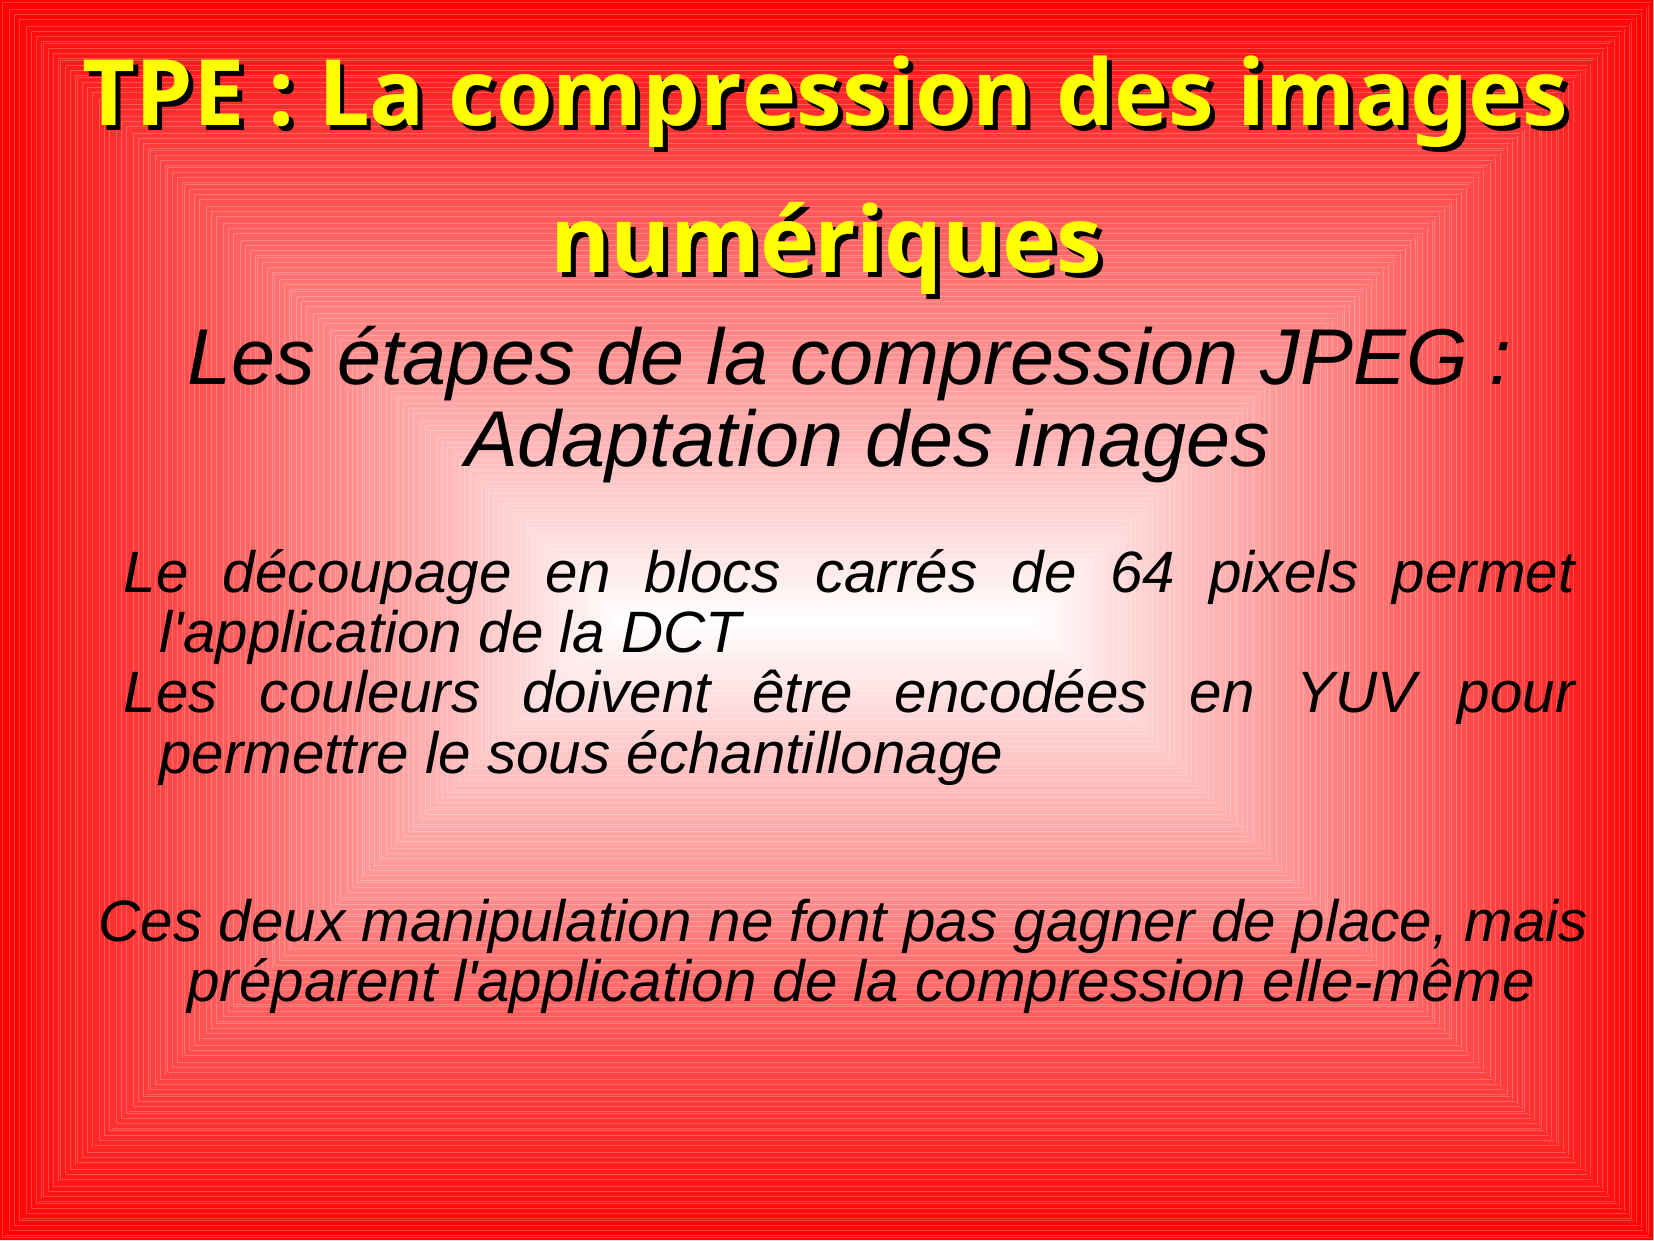

# TPE : La compression des images numériques
Les étapes de la compression JPEG : Adaptation des images
Le découpage en blocs carrés de 64 pixels permet l'application de la DCT
Les couleurs doivent être encodées en YUV pour permettre le sous échantillonage
Ces deux manipulation ne font pas gagner de place, mais préparent l'application de la compression elle-même